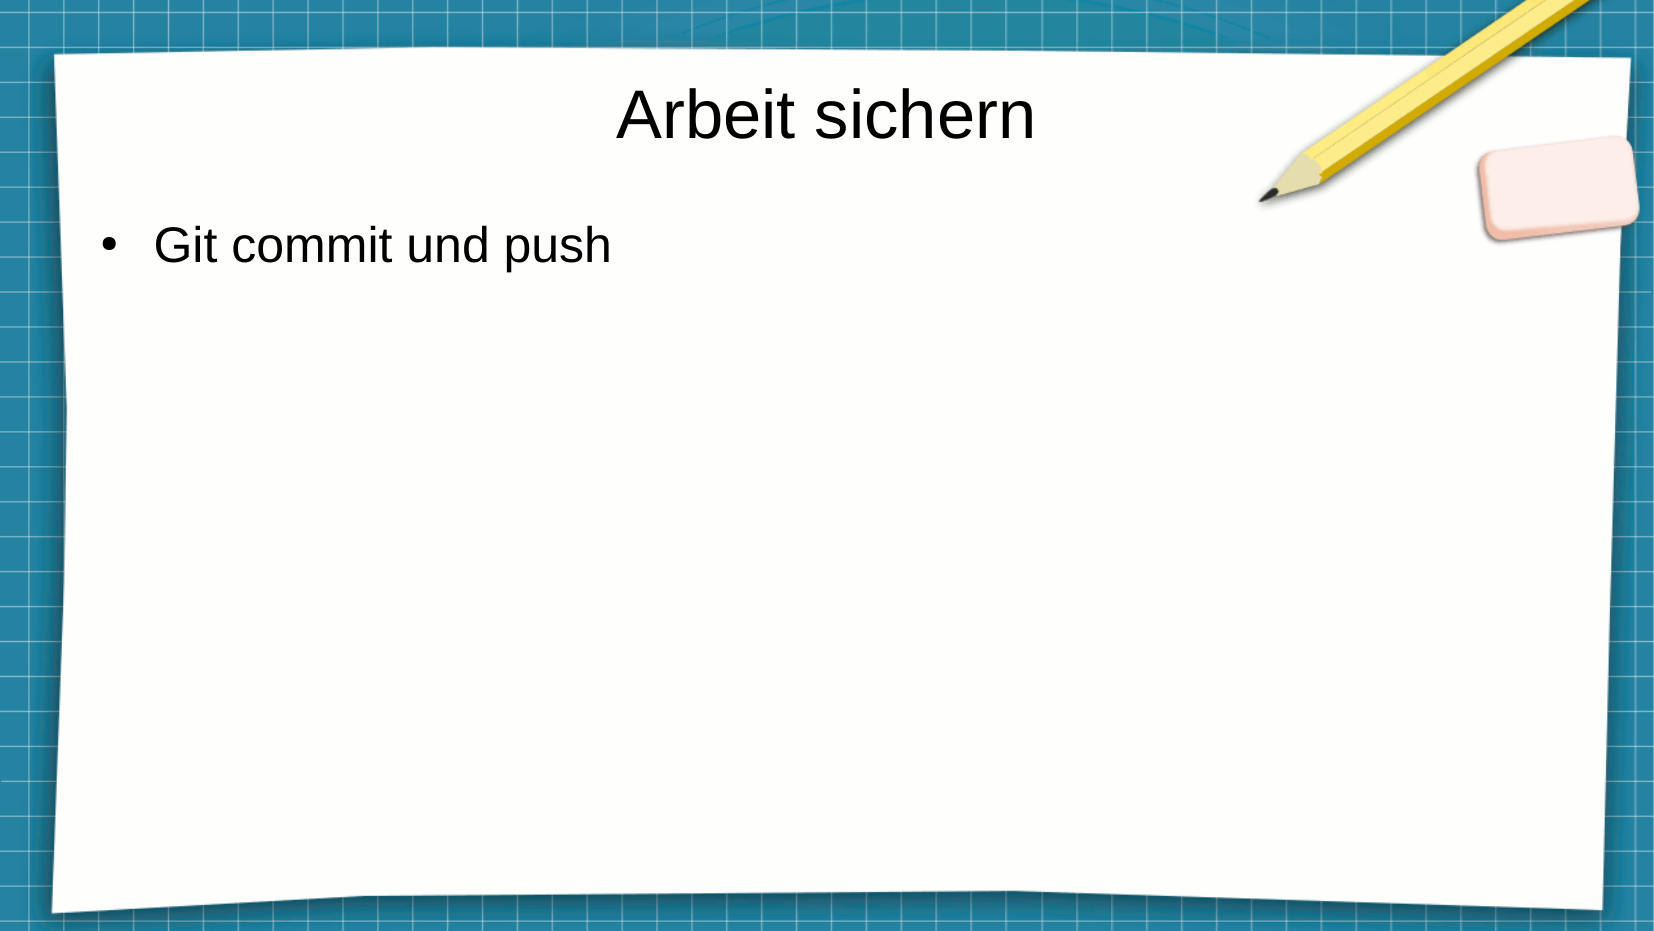

# Arbeit sichern
Git commit und push